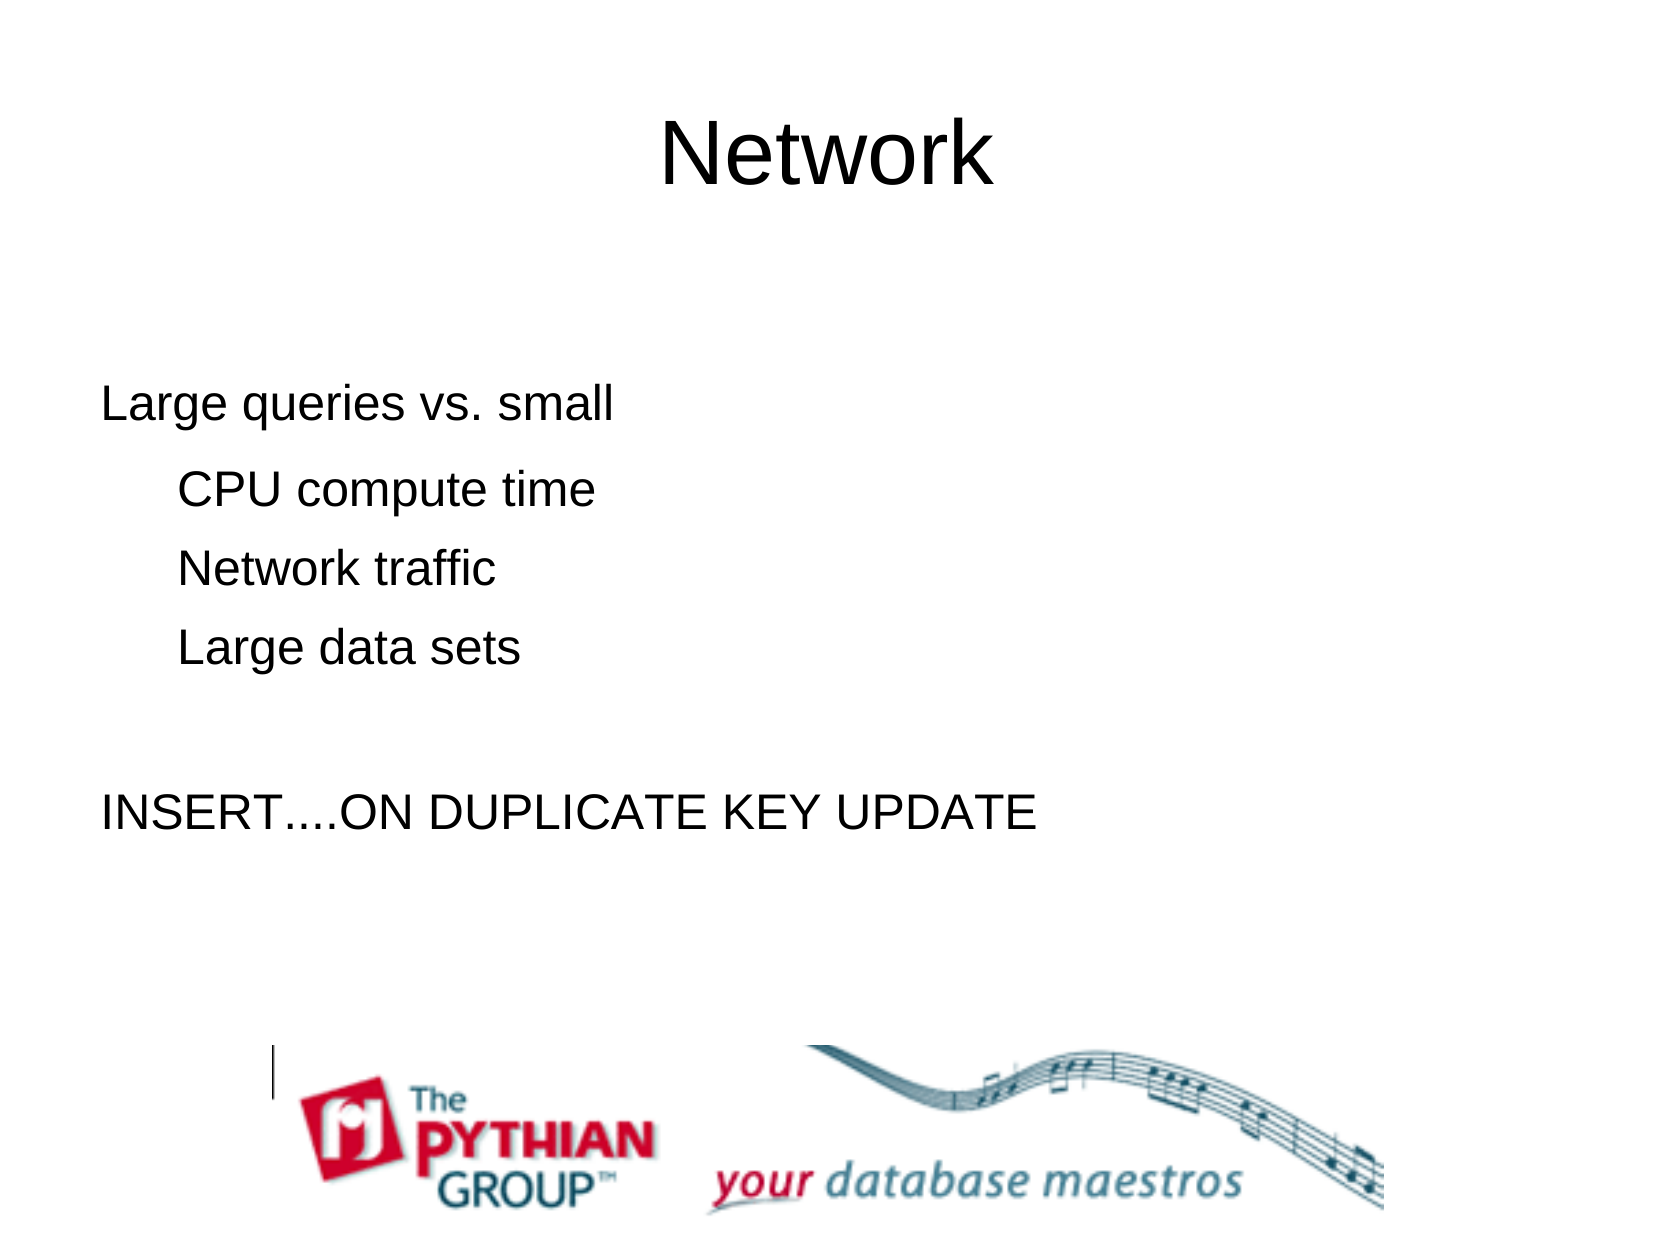

# Network
Large queries vs. small
CPU compute time
Network traffic
Large data sets
INSERT....ON DUPLICATE KEY UPDATE